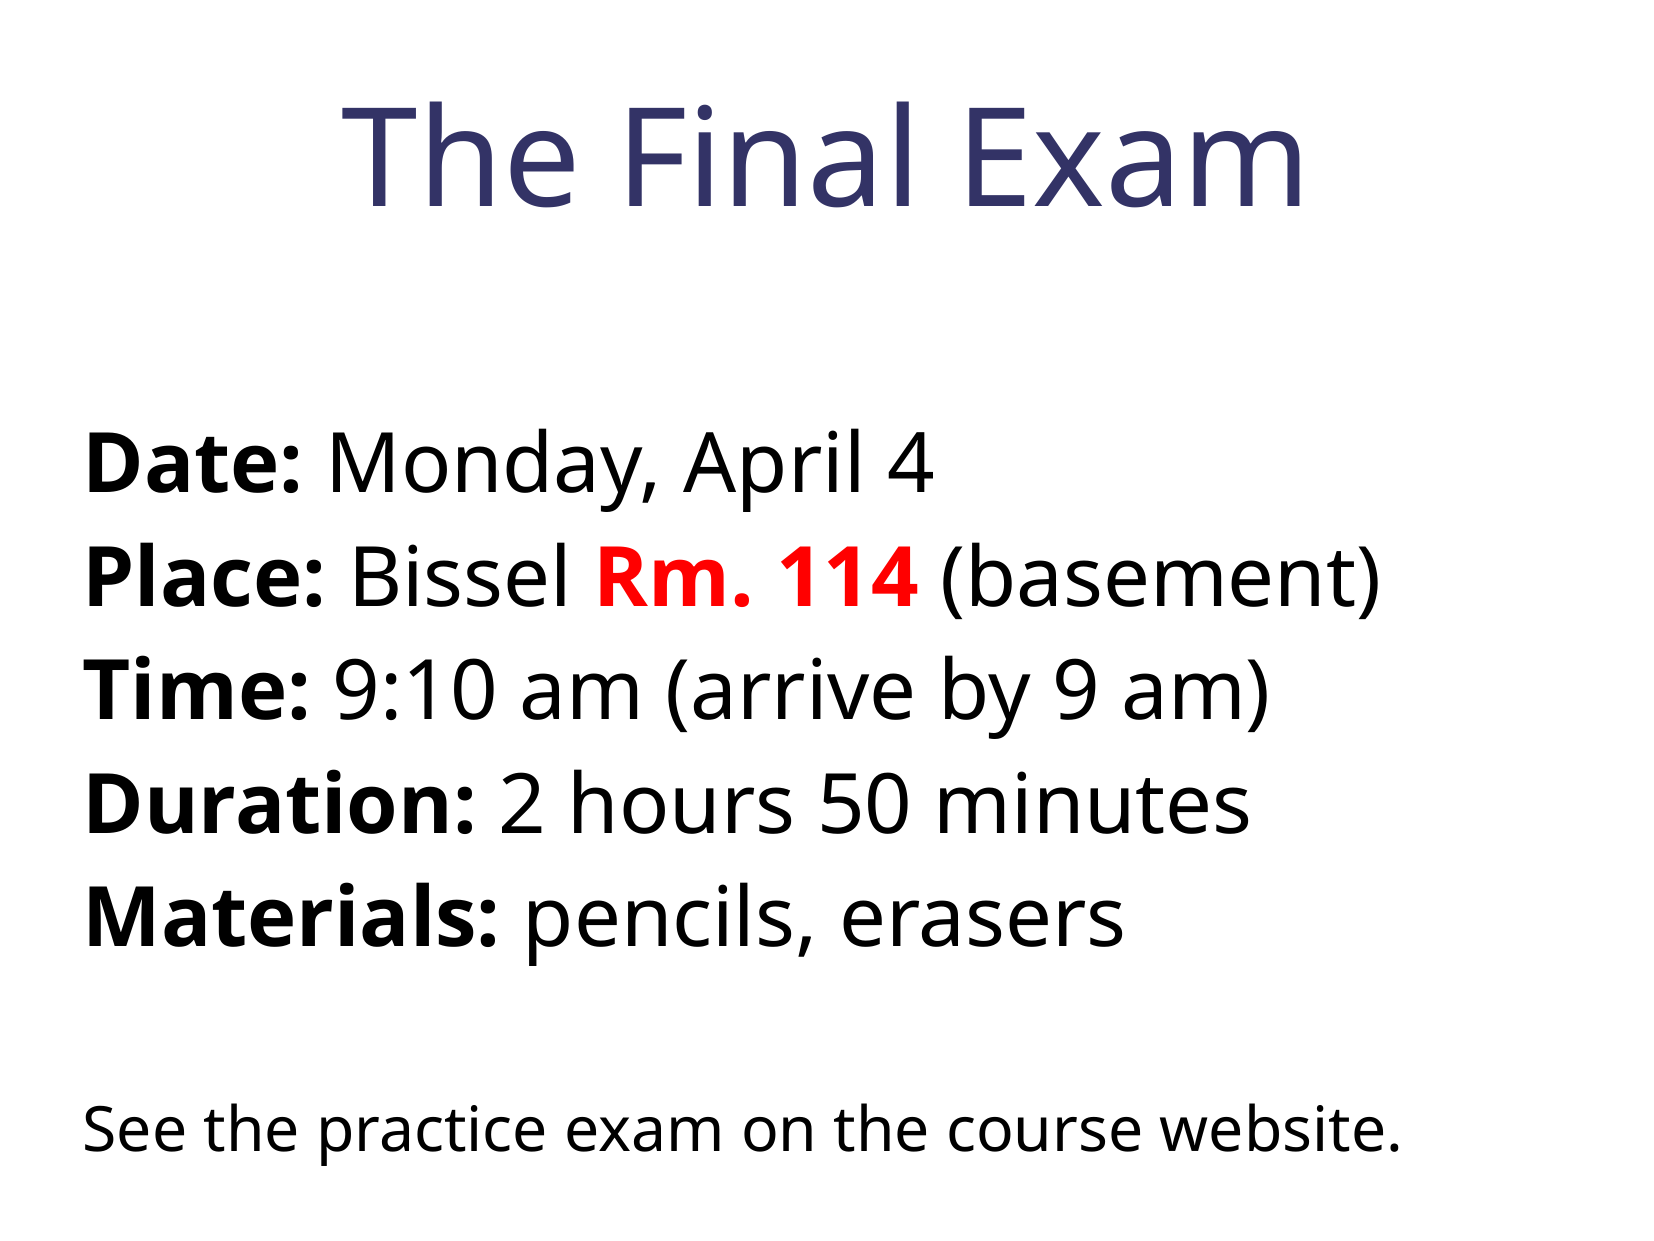

# The Final Exam
Date: Monday, April 4
Place: Bissel Rm. 114 (basement)
Time: 9:10 am (arrive by 9 am)
Duration: 2 hours 50 minutes
Materials: pencils, erasers
See the practice exam on the course website.